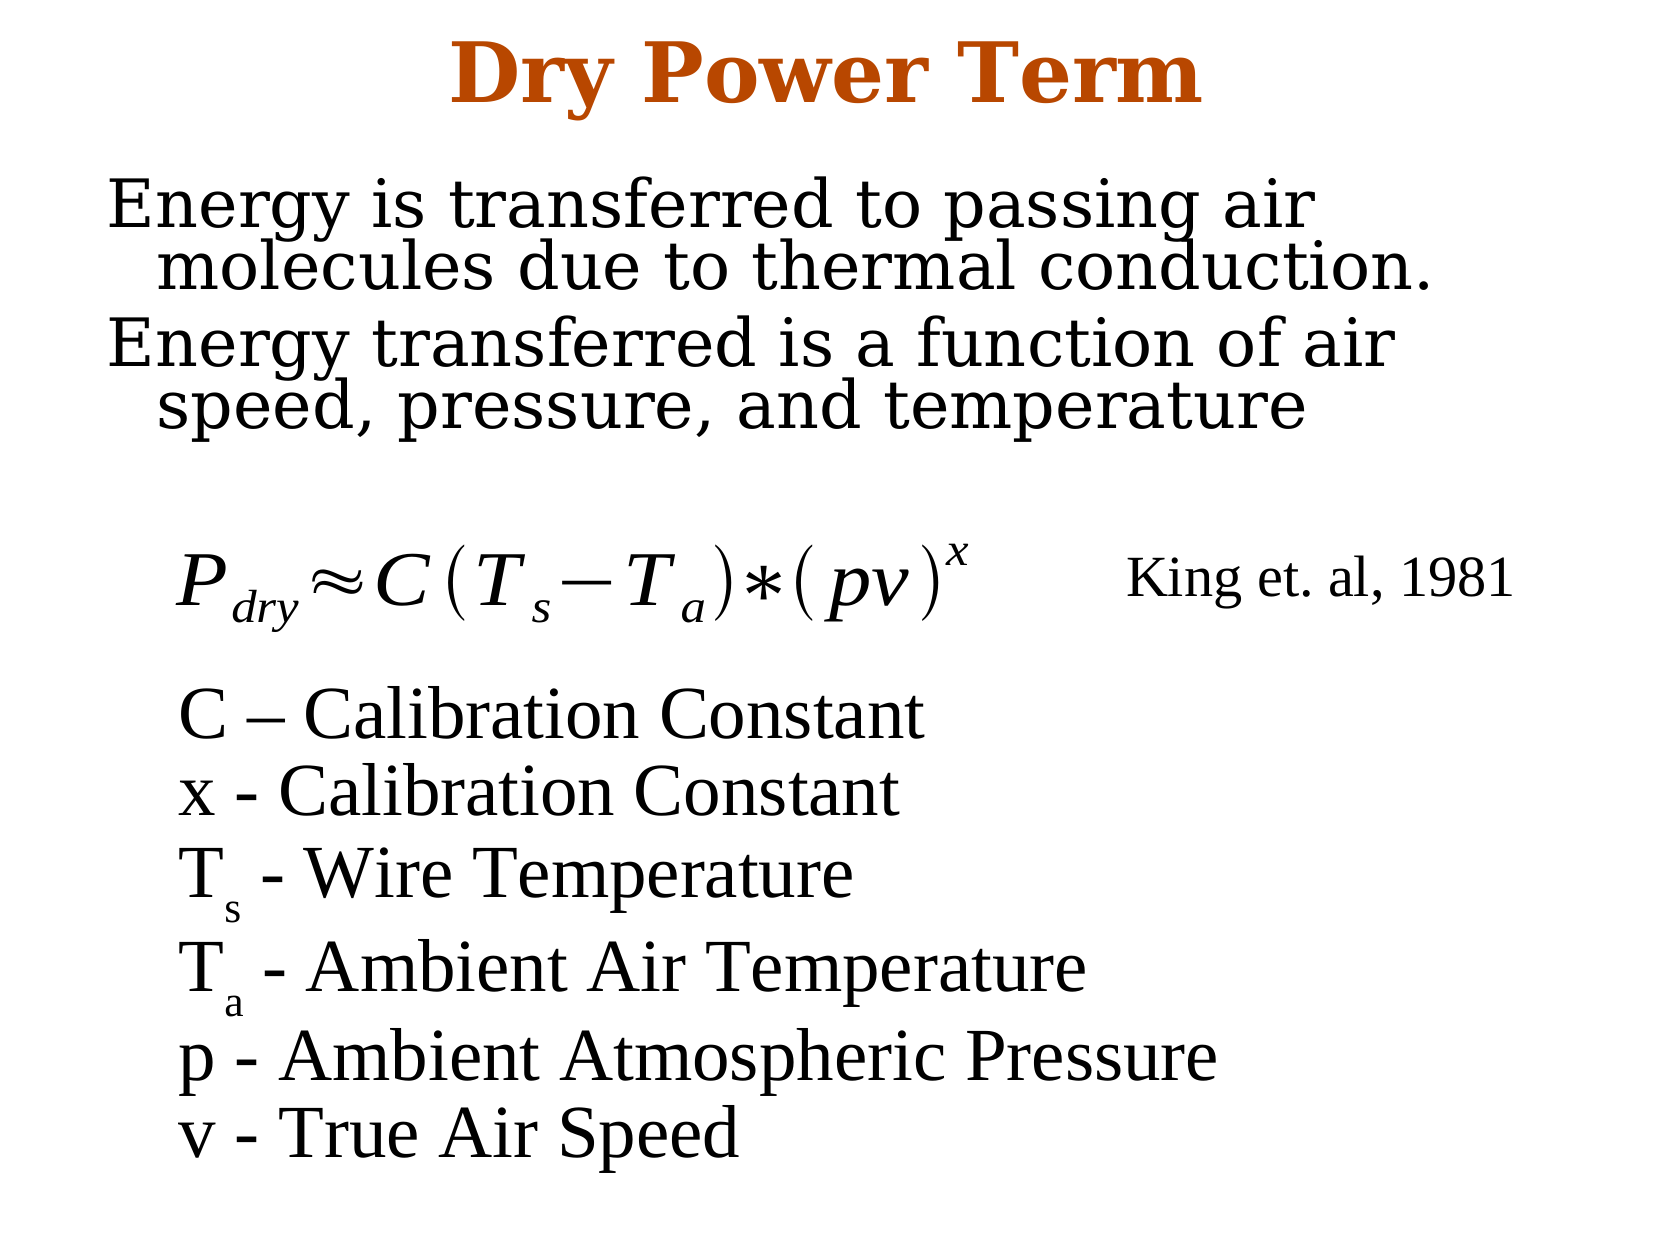

# Dry Power Term
Energy is transferred to passing air molecules due to thermal conduction.
Energy transferred is a function of air speed, pressure, and temperature
King et. al, 1981
C – Calibration Constant
x - Calibration Constant
Ts - Wire Temperature
Ta - Ambient Air Temperature
p - Ambient Atmospheric Pressure
v - True Air Speed